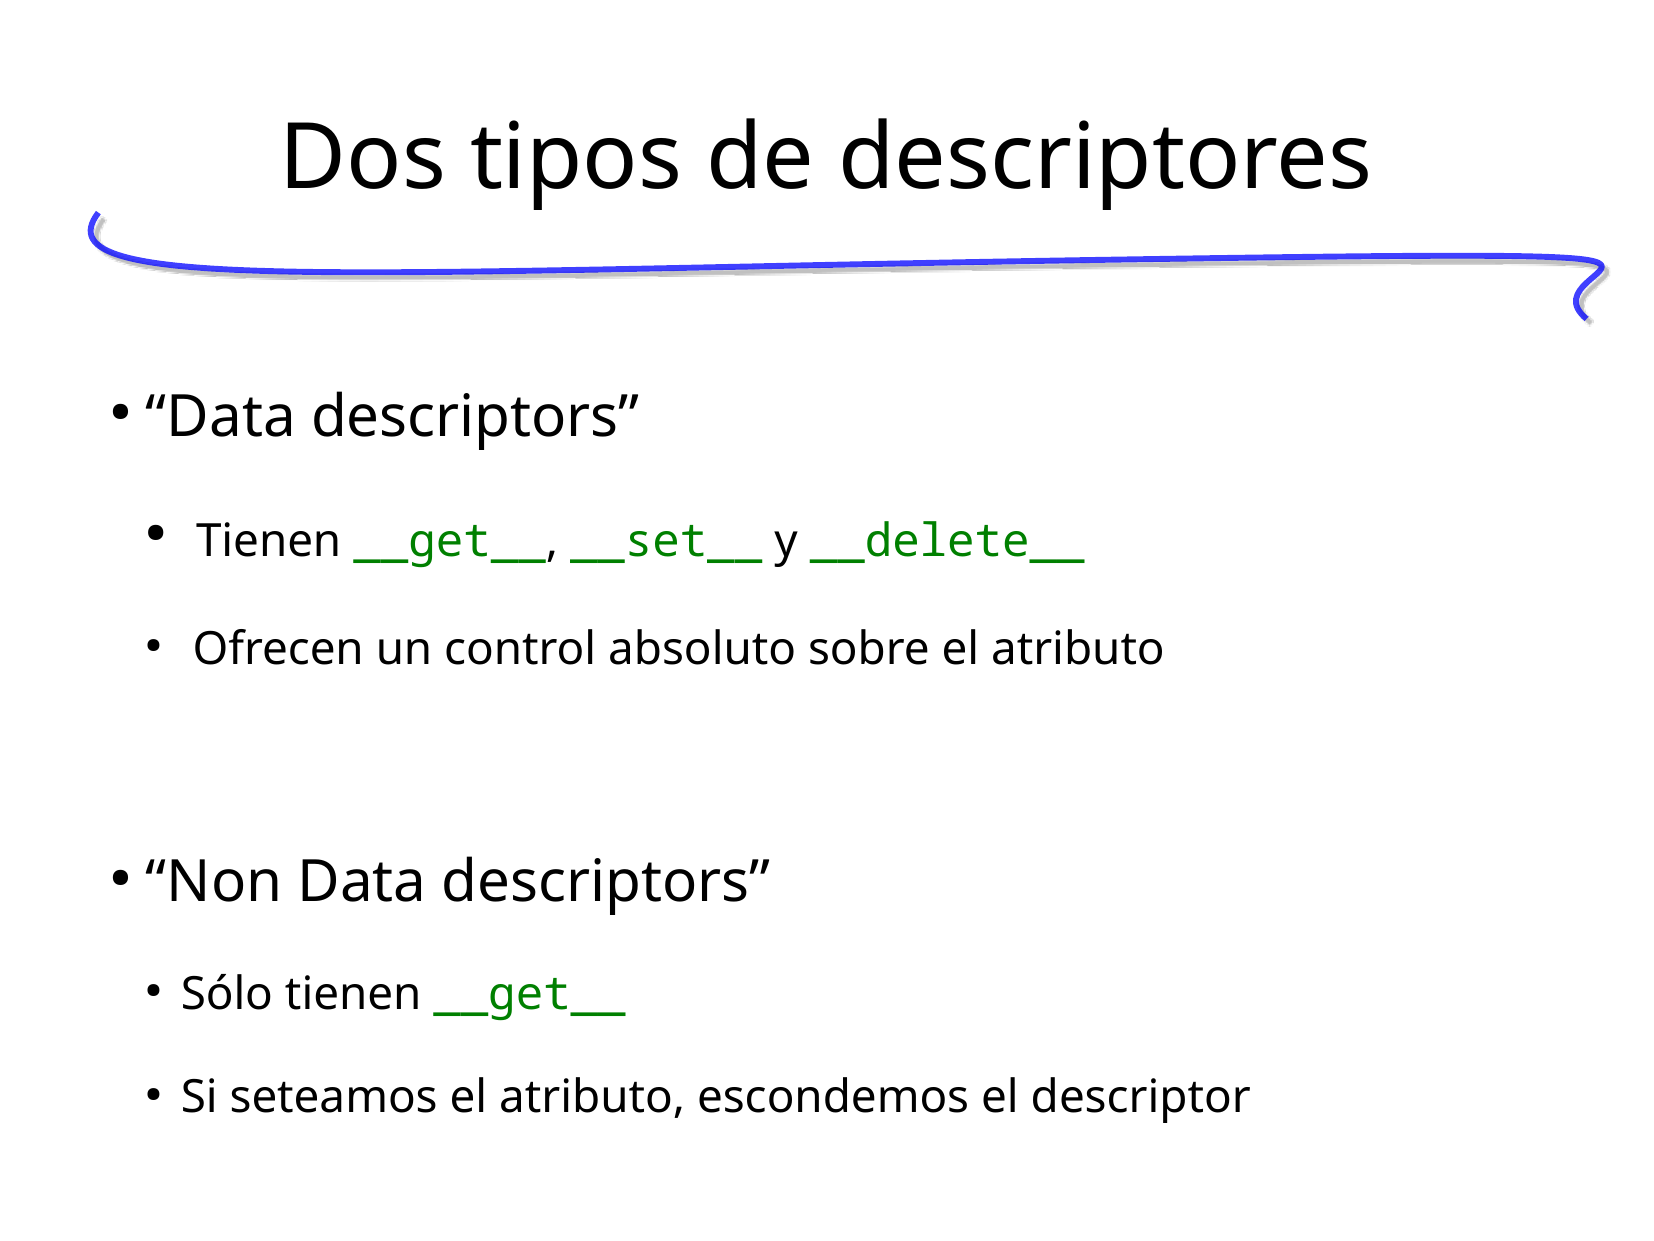

Dos tipos de descriptores
# “Data descriptors”
 Tienen __get__, __set__ y __delete__
 Ofrecen un control absoluto sobre el atributo
 “Non Data descriptors”
Sólo tienen __get__
Si seteamos el atributo, escondemos el descriptor